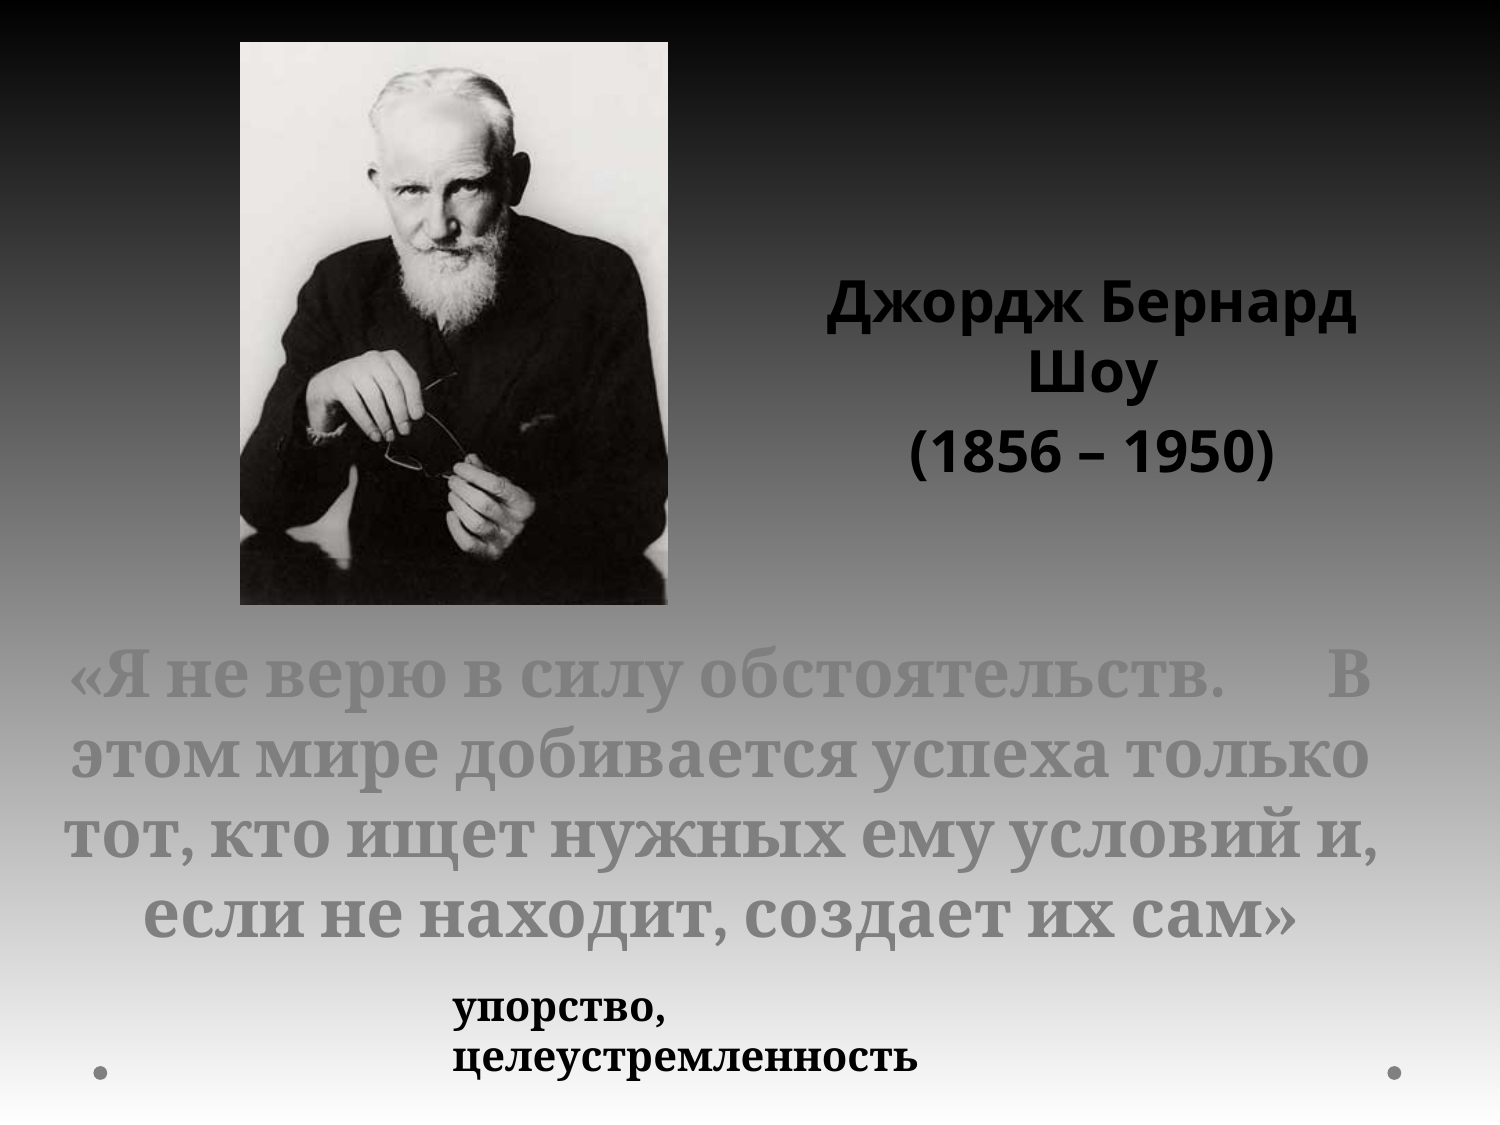

Джордж Бернард Шоу
(1856 – 1950)
# «Я не верю в силу обстоятельств. В этом мире добивается успеха только тот, кто ищет нужных ему условий и, если не находит, создает их сам»
упорство, целеустремленность